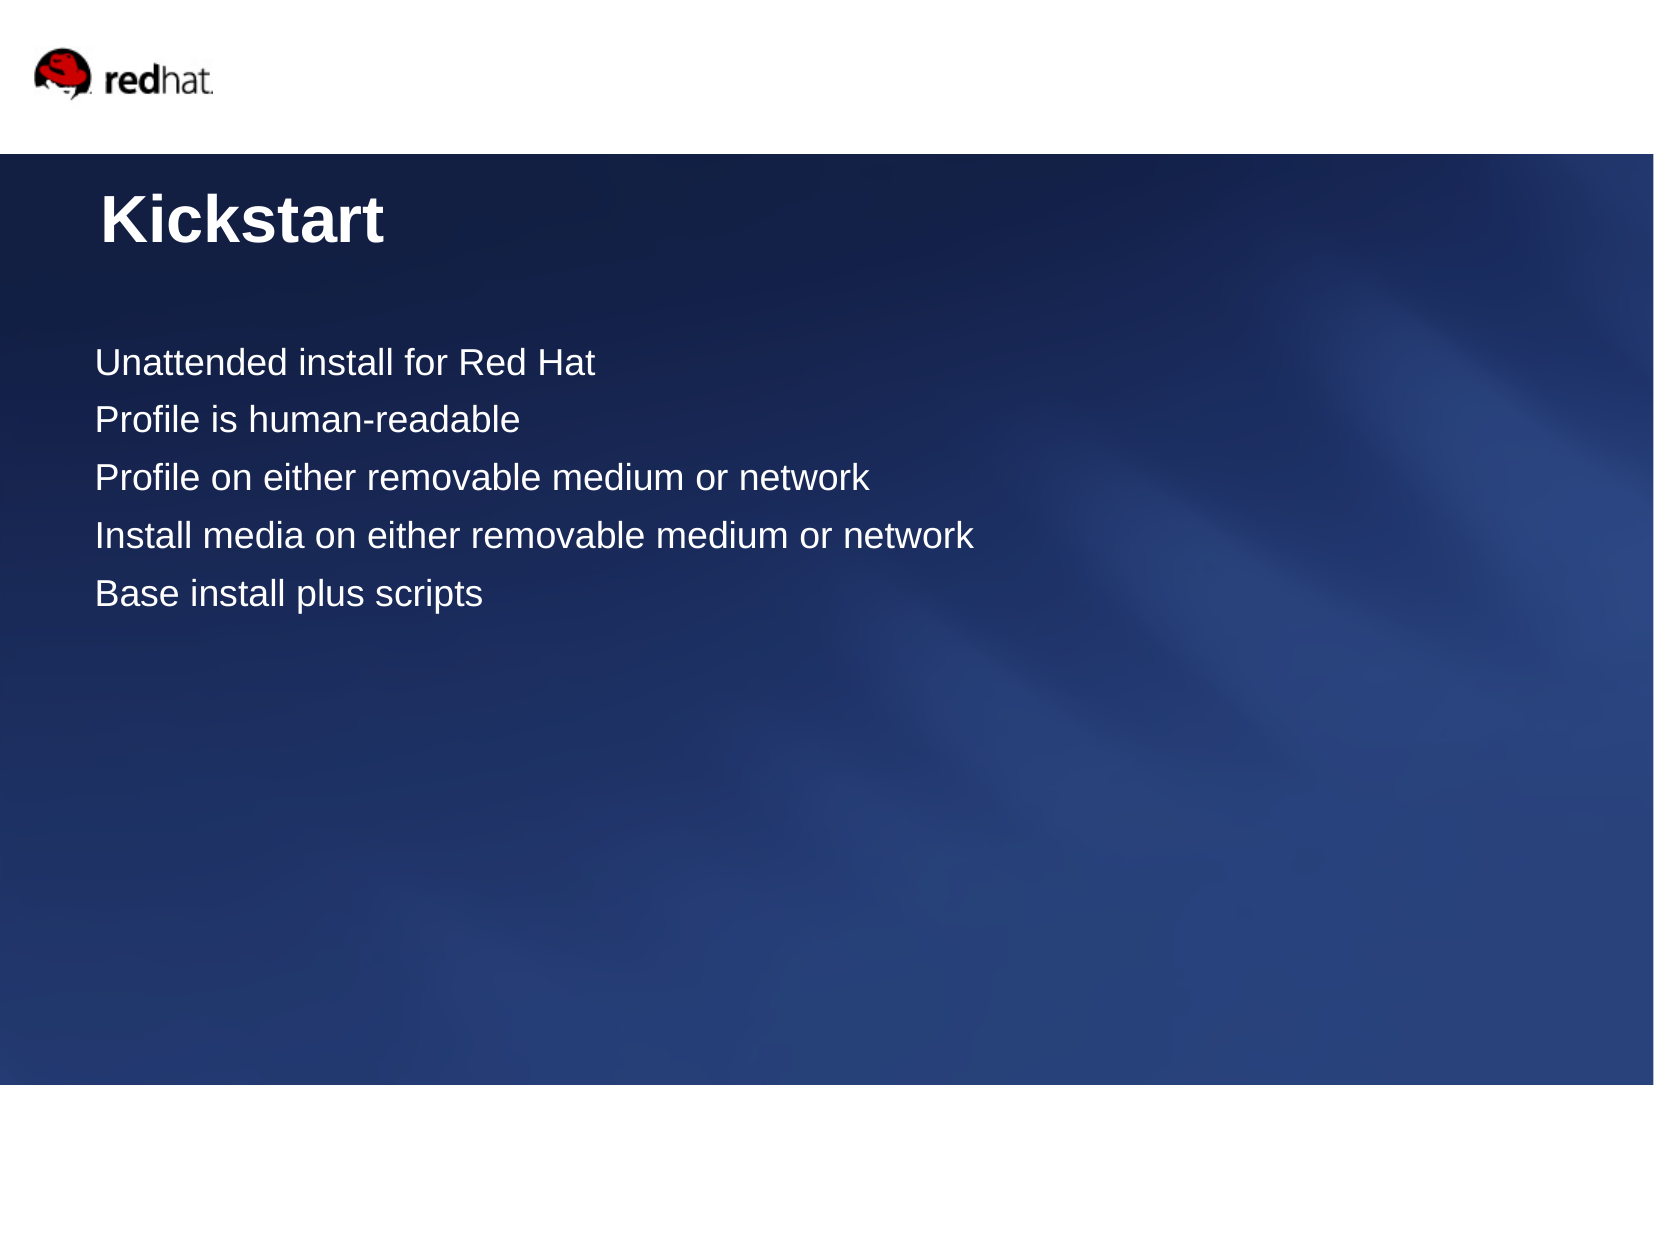

# Kickstart
Unattended install for Red Hat
Profile is human-readable
Profile on either removable medium or network
Install media on either removable medium or network
Base install plus scripts